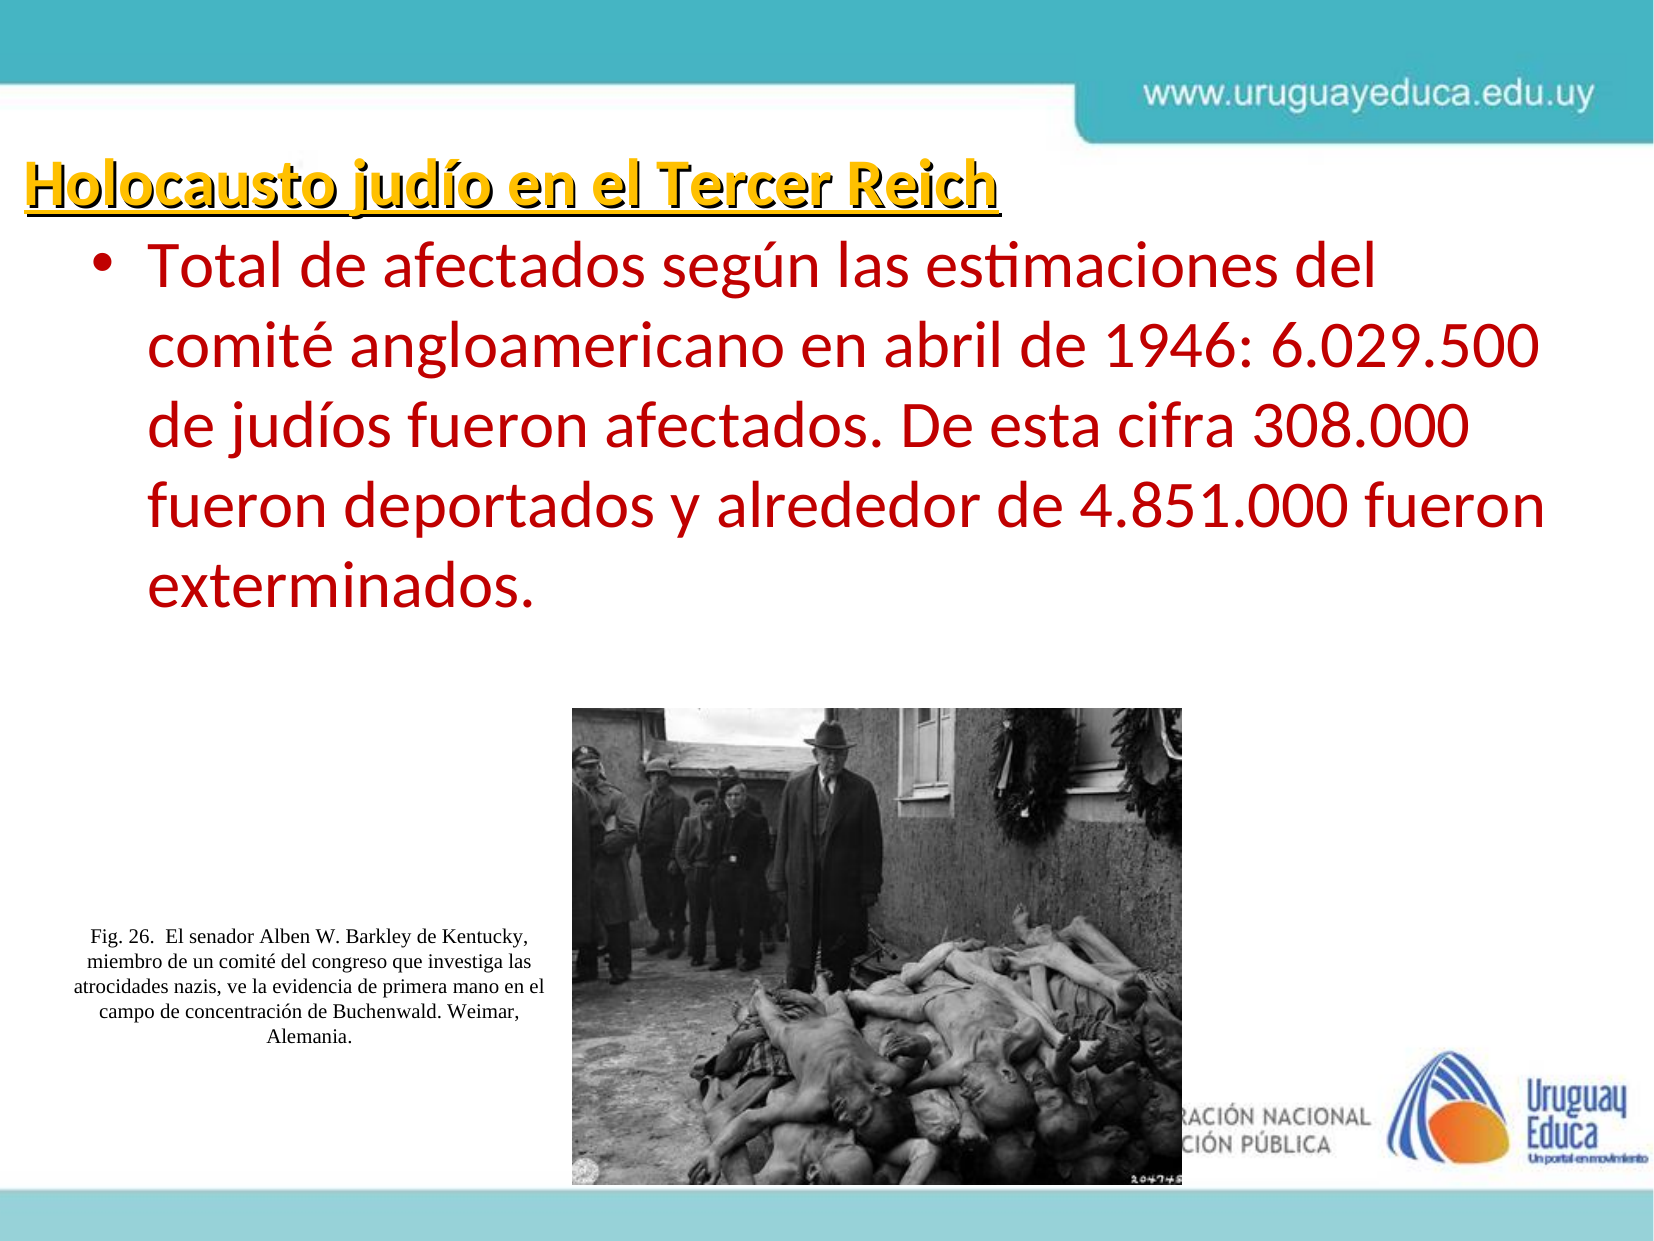

# Holocausto judío en el Tercer Reich
Total de afectados según las estimaciones del comité angloamericano en abril de 1946: 6.029.500 de judíos fueron afectados. De esta cifra 308.000 fueron deportados y alrededor de 4.851.000 fueron exterminados.
Fig. 26. El senador Alben W. Barkley de Kentucky, miembro de un comité del congreso que investiga las atrocidades nazis, ve la evidencia de primera mano en el campo de concentración de Buchenwald. Weimar, Alemania.